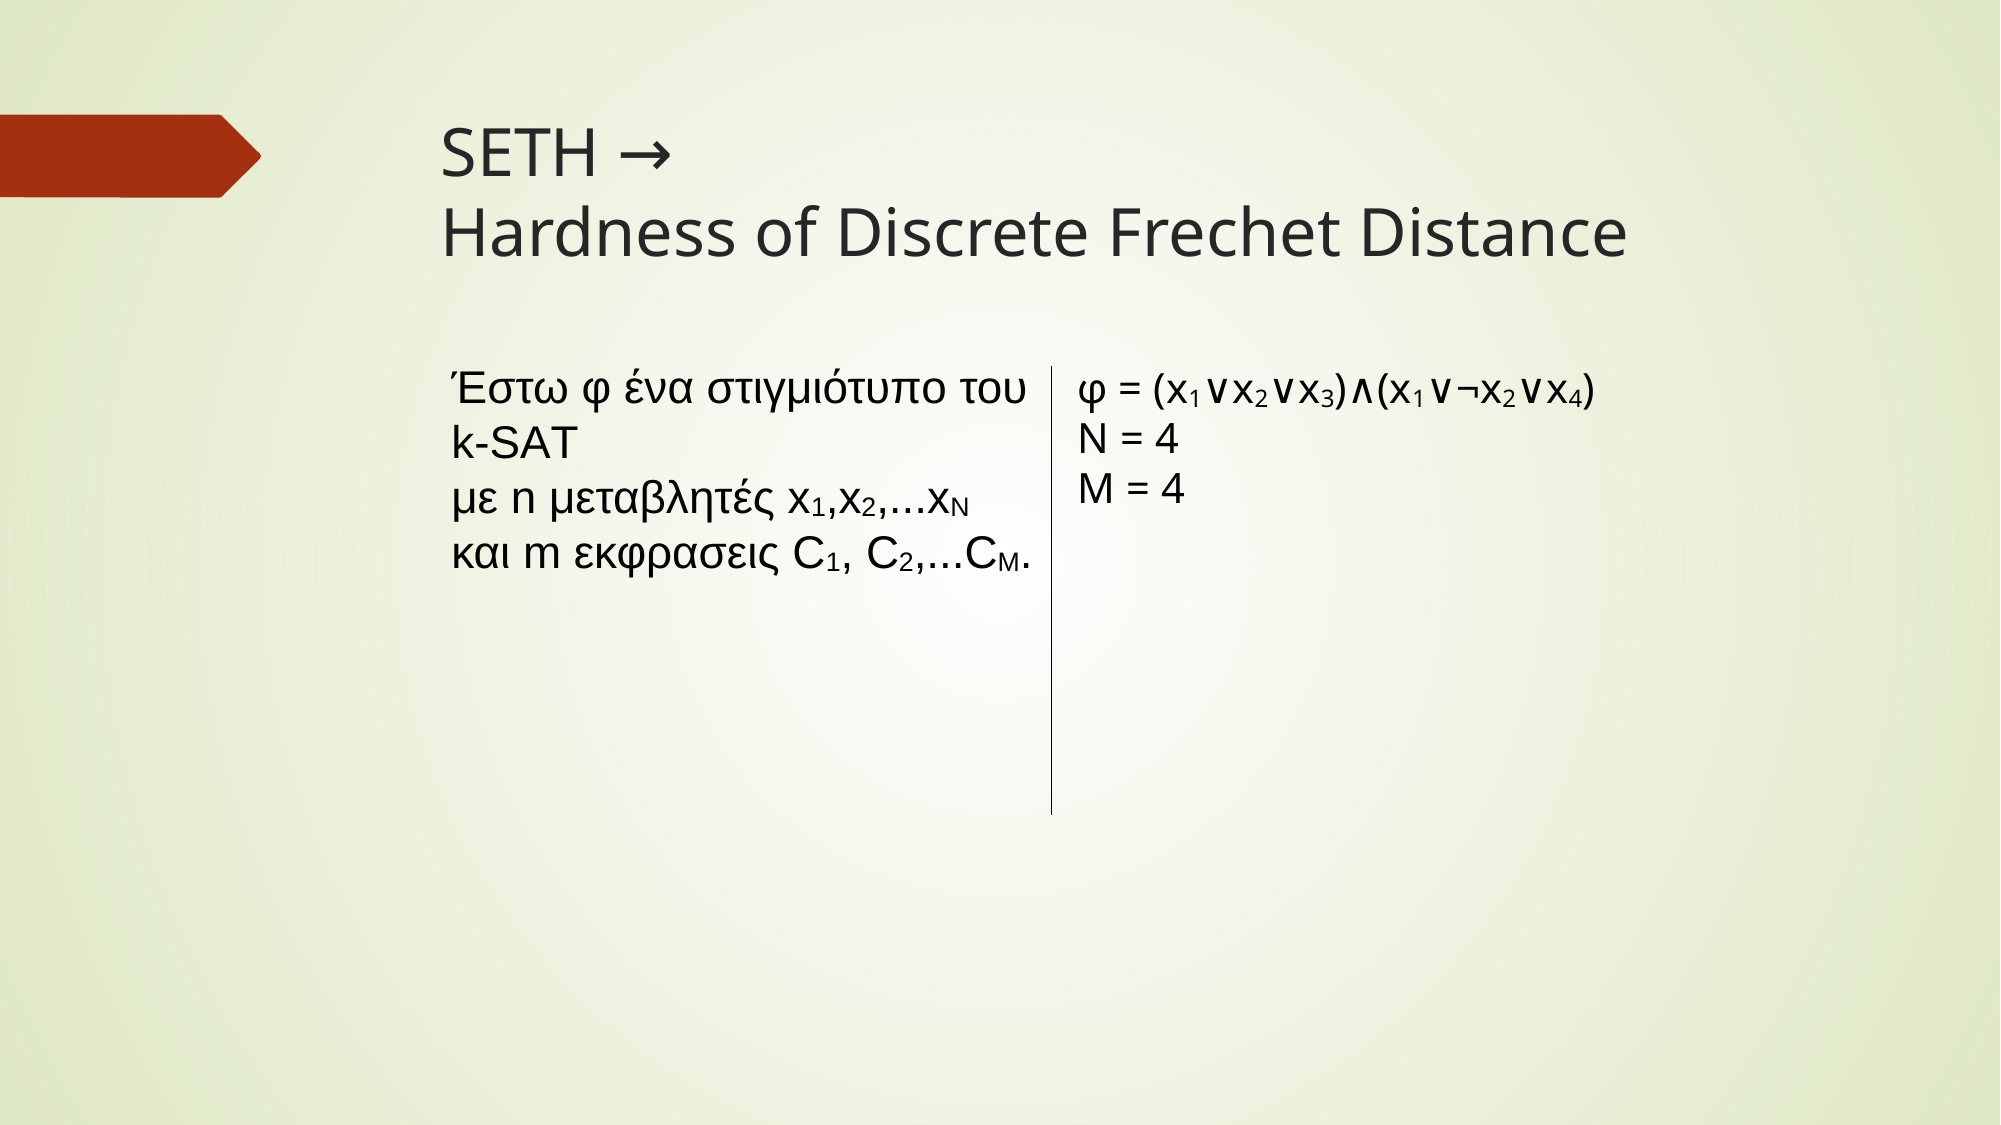

# SETH → Hardness of Discrete Frechet Distance
Έστω φ ένα στιγμιότυπο του k-SAΤ
με n μεταβλητές x1,x2,...xN
και m εκφρασεις C1, C2,...CM.
φ = (x1∨x2∨x3)∧(x1∨¬x2∨x4)
N = 4
M = 4